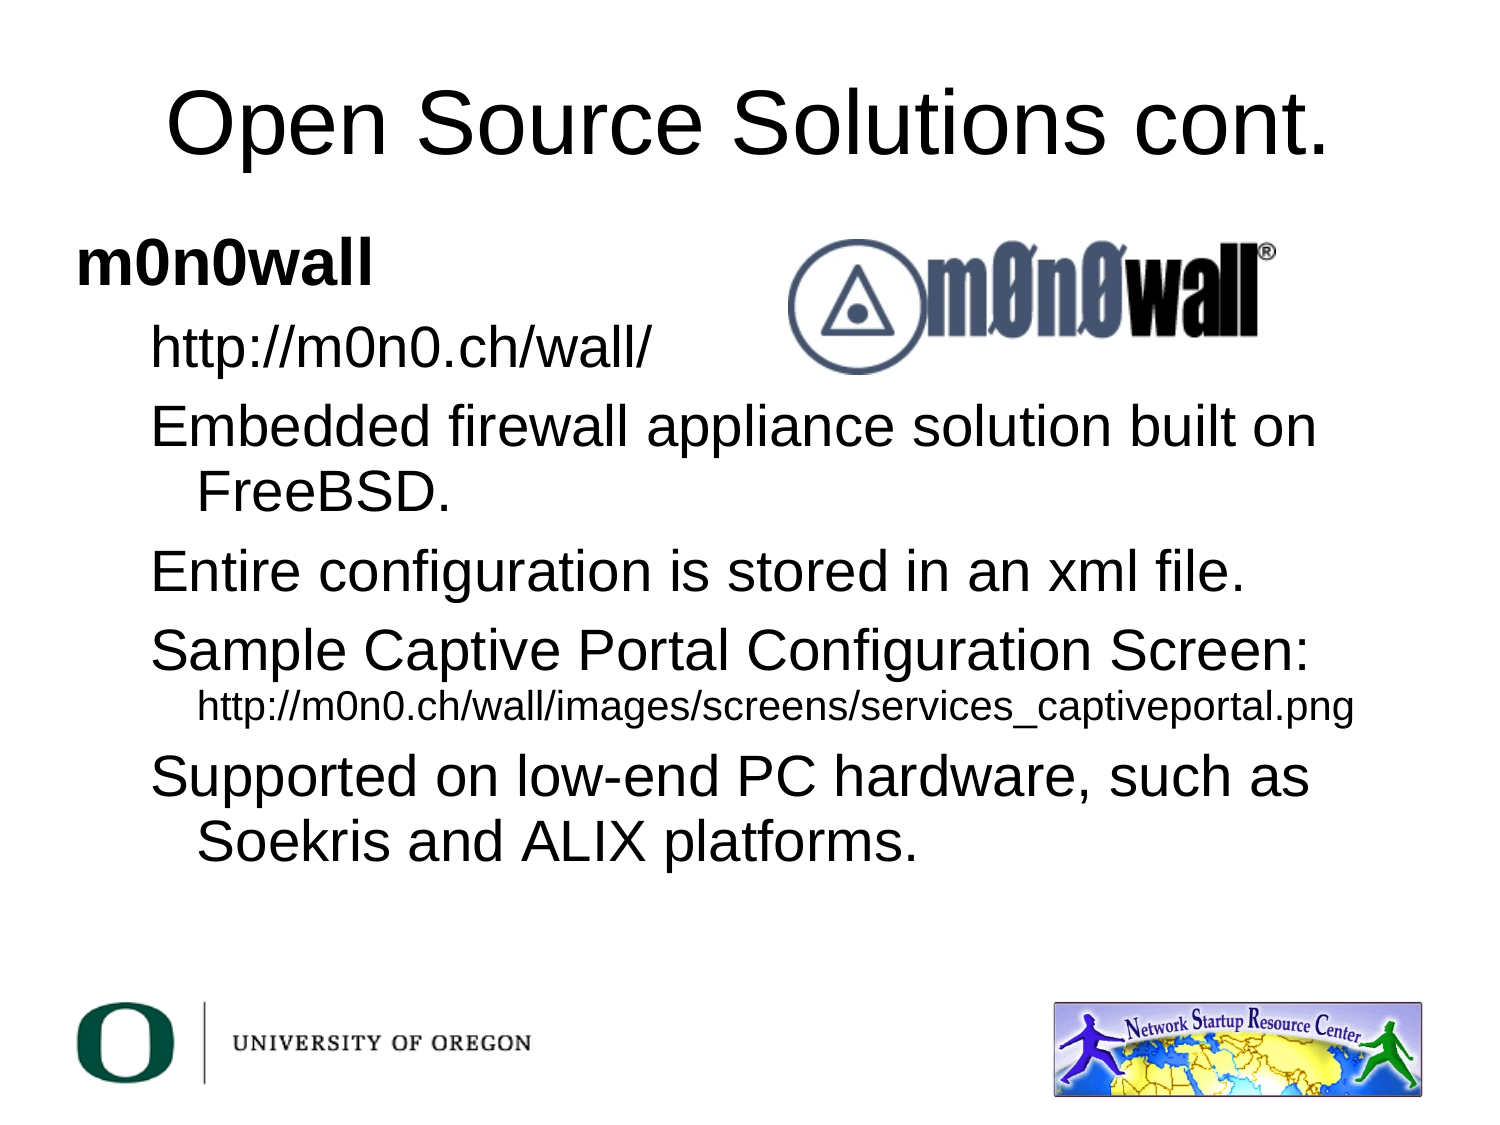

# Open Source Solutions cont.
m0n0wall
http://m0n0.ch/wall/
Embedded firewall appliance solution built on FreeBSD.
Entire configuration is stored in an xml file.
Sample Captive Portal Configuration Screen:
http://m0n0.ch/wall/images/screens/services_captiveportal.png
Supported on low-end PC hardware, such as Soekris and ALIX platforms.